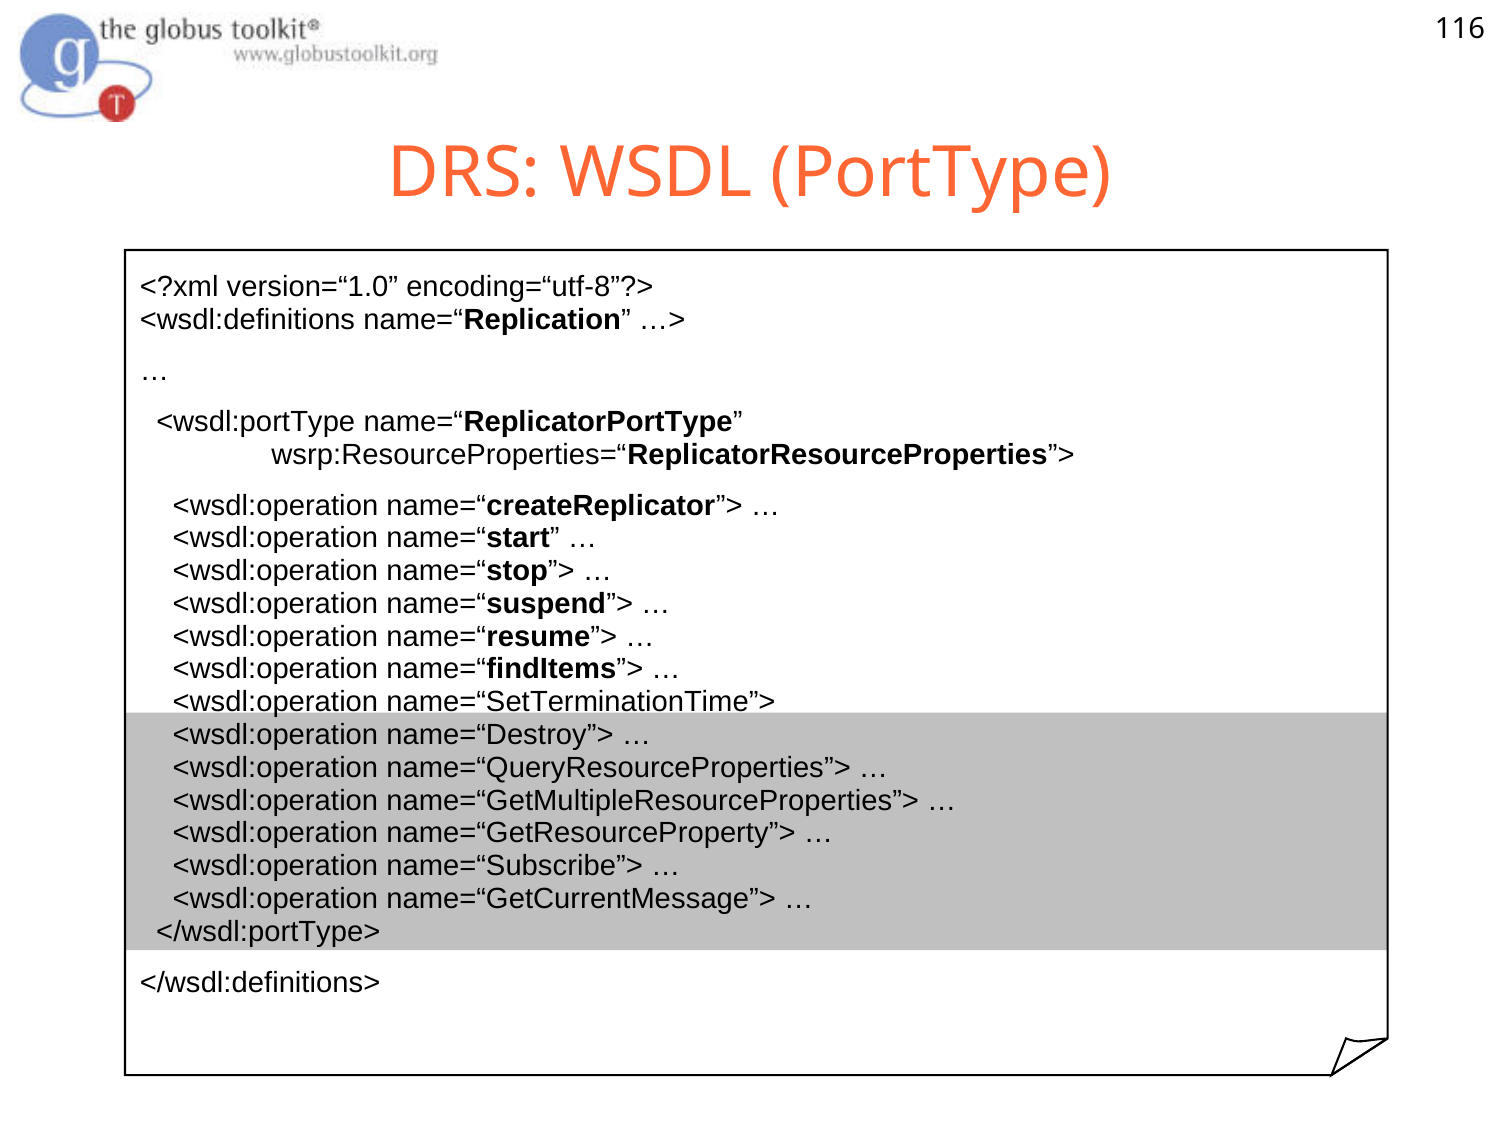

116
# DRS: WSDL (PortType)
<?xml version=“1.0” encoding=“utf-8”?>
<wsdl:definitions name=“Replication” …>
…
 <wsdl:portType name=“ReplicatorPortType”
 wsrp:ResourceProperties=“ReplicatorResourceProperties”>
 <wsdl:operation name=“createReplicator”> …
 <wsdl:operation name=“start” …
 <wsdl:operation name=“stop”> …
 <wsdl:operation name=“suspend”> …
 <wsdl:operation name=“resume”> …
 <wsdl:operation name=“findItems”> …
 <wsdl:operation name=“SetTerminationTime”>
 <wsdl:operation name=“Destroy”> …
 <wsdl:operation name=“QueryResourceProperties”> …
 <wsdl:operation name=“GetMultipleResourceProperties”> …
 <wsdl:operation name=“GetResourceProperty”> …
 <wsdl:operation name=“Subscribe”> …
 <wsdl:operation name=“GetCurrentMessage”> …
 </wsdl:portType>
</wsdl:definitions>